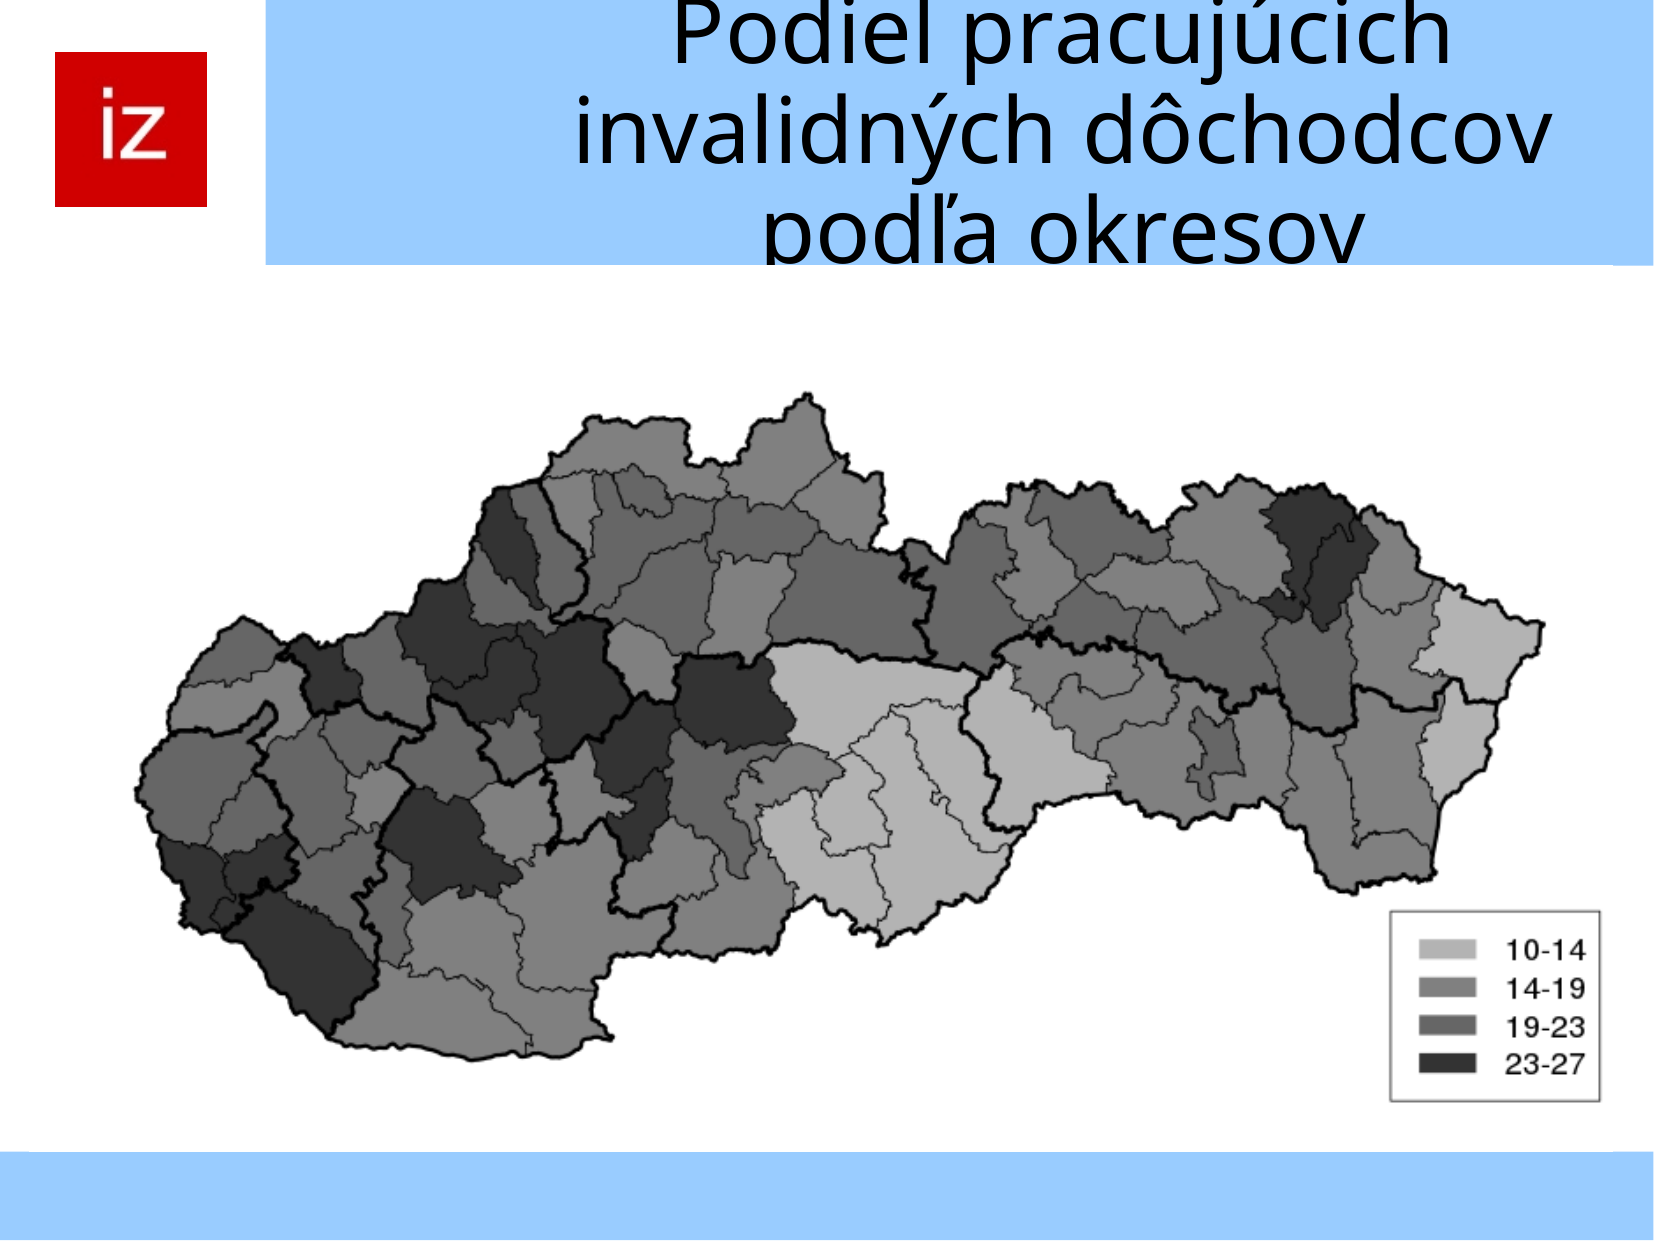

# Podiel pracujúcich invalidných dôchodcov podľa okresov